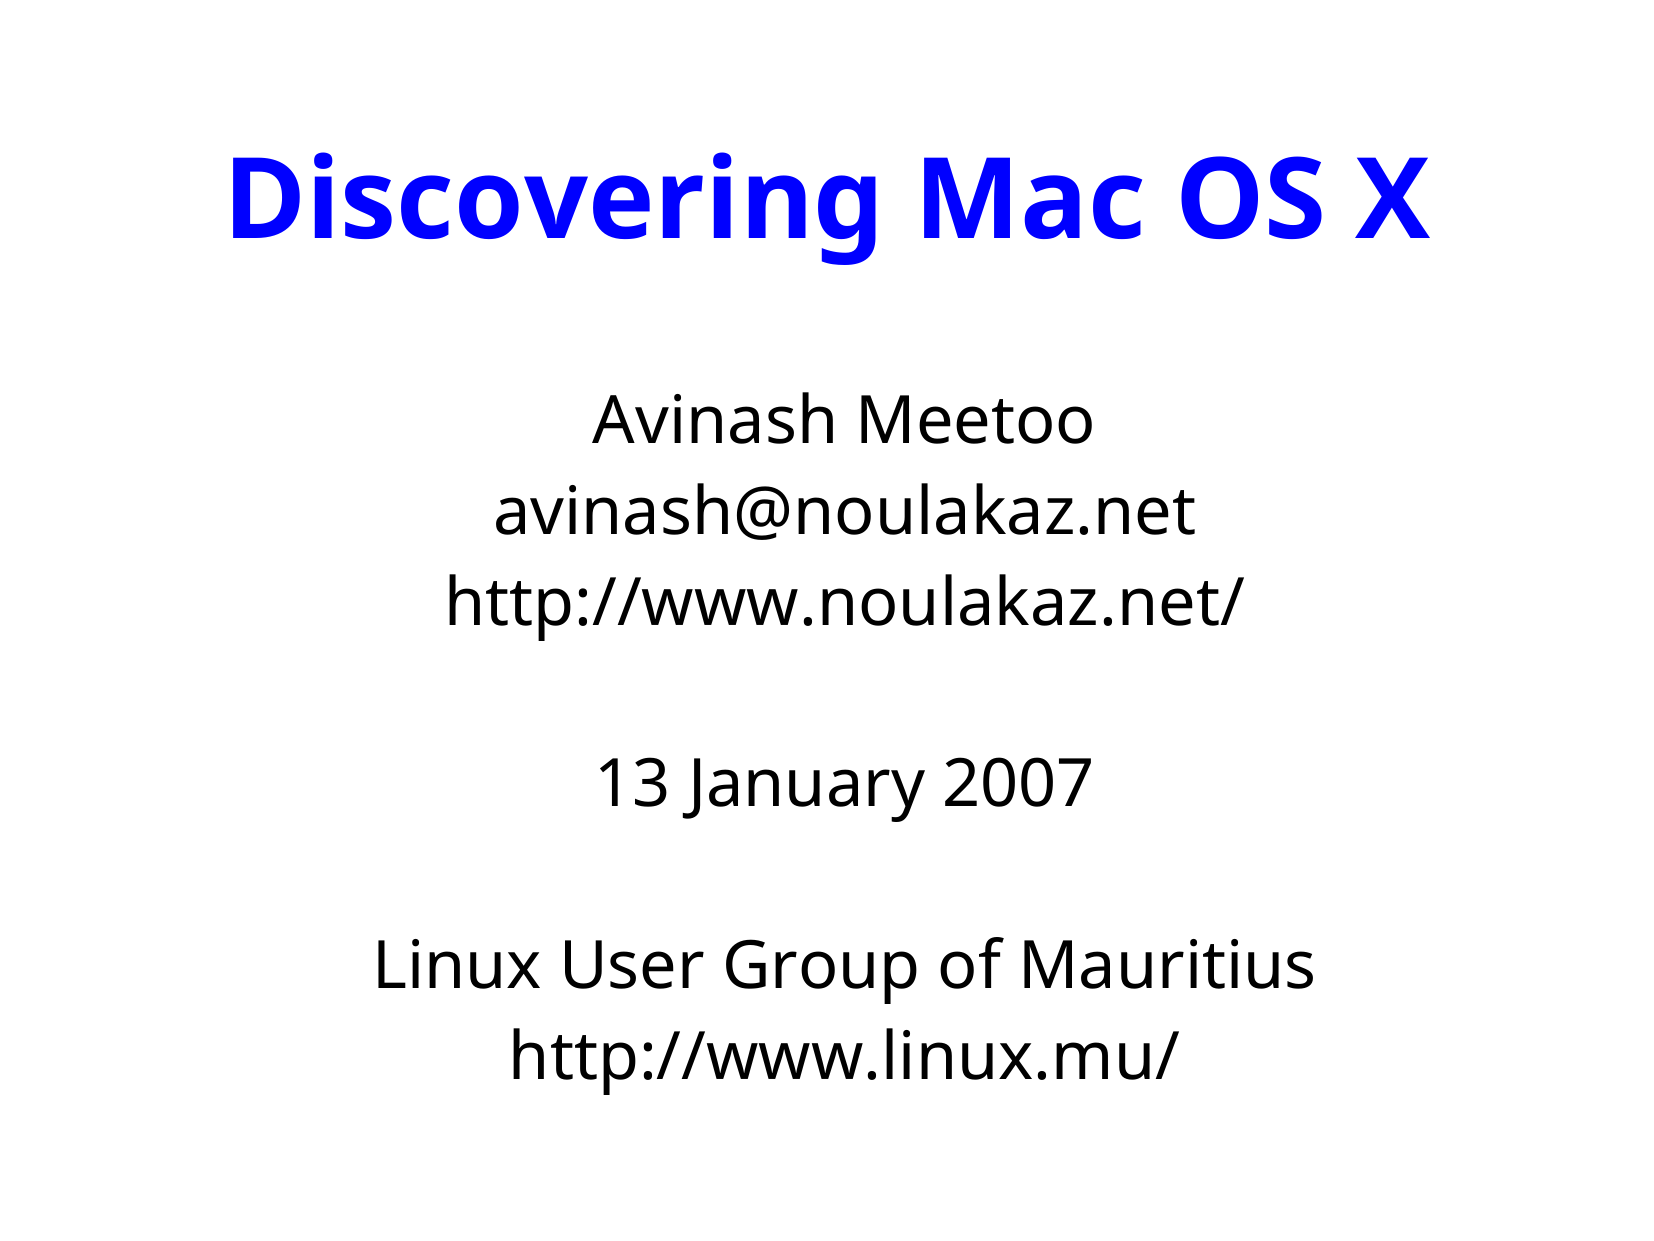

# Discovering Mac OS X
Avinash Meetoo
avinash@noulakaz.net
http://www.noulakaz.net/
13 January 2007
Linux User Group of Mauritius
http://www.linux.mu/